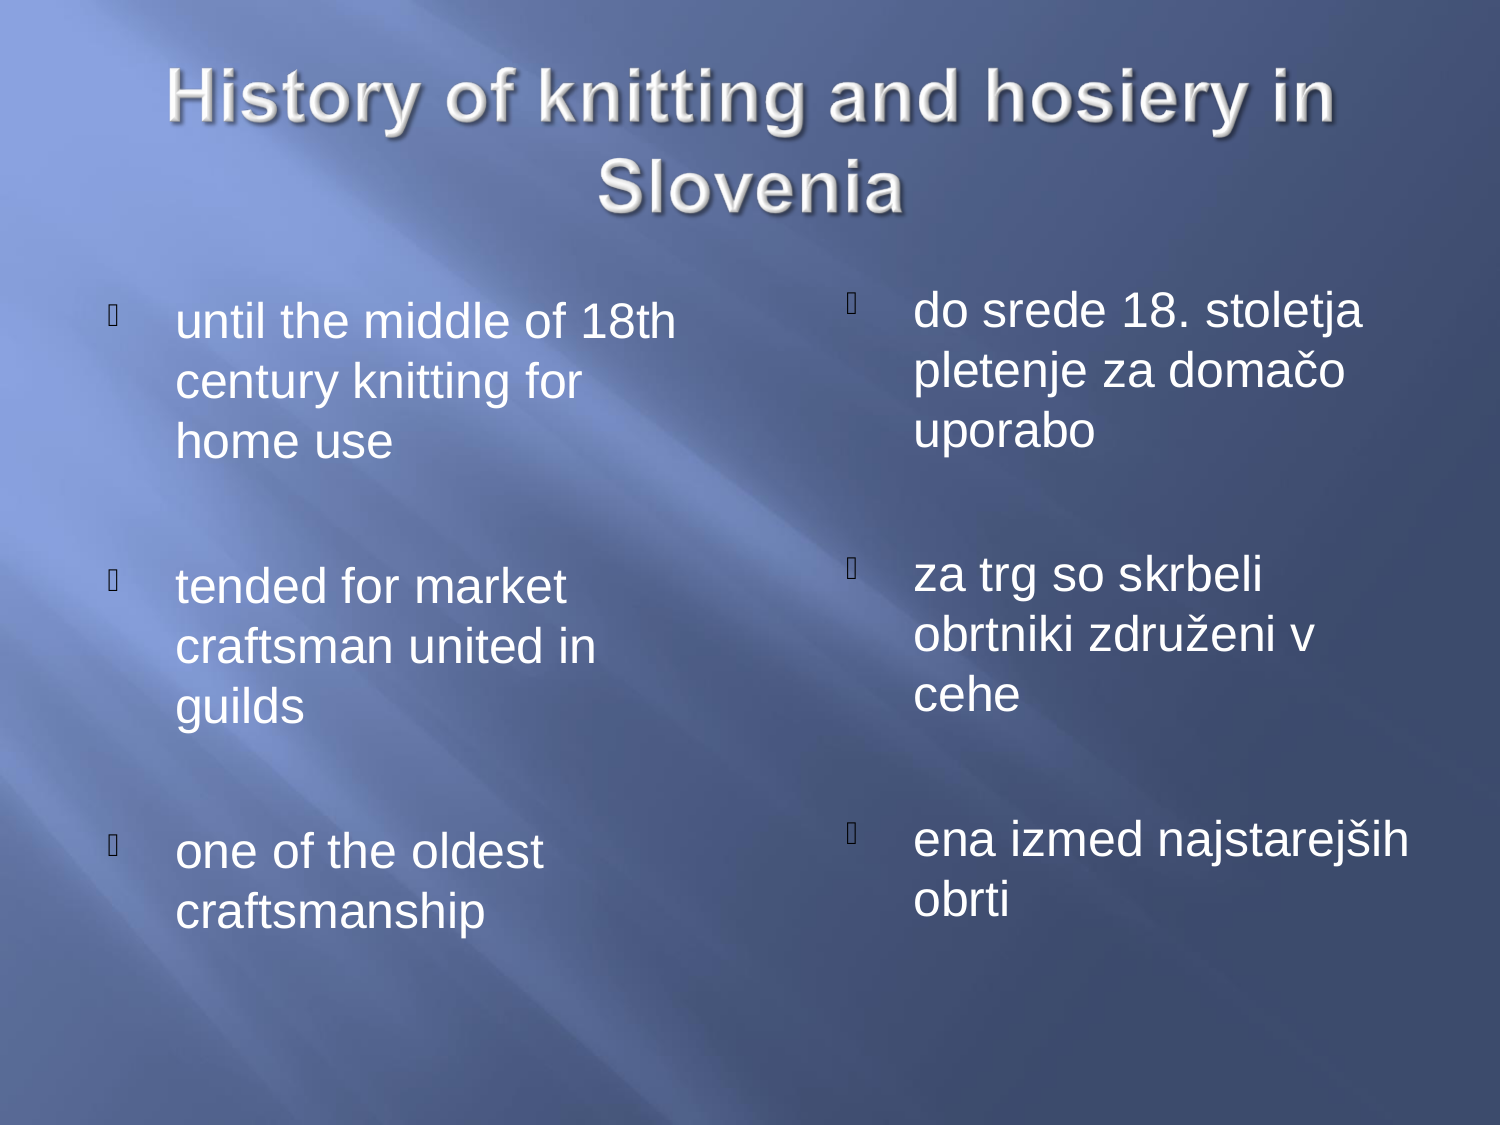

do srede 18. stoletja pletenje za domačo uporabo
za trg so skrbeli obrtniki združeni v cehe
ena izmed najstarejših obrti
# until the middle of 18th century knitting for home use
tended for market craftsman united in guilds
one of the oldest craftsmanship